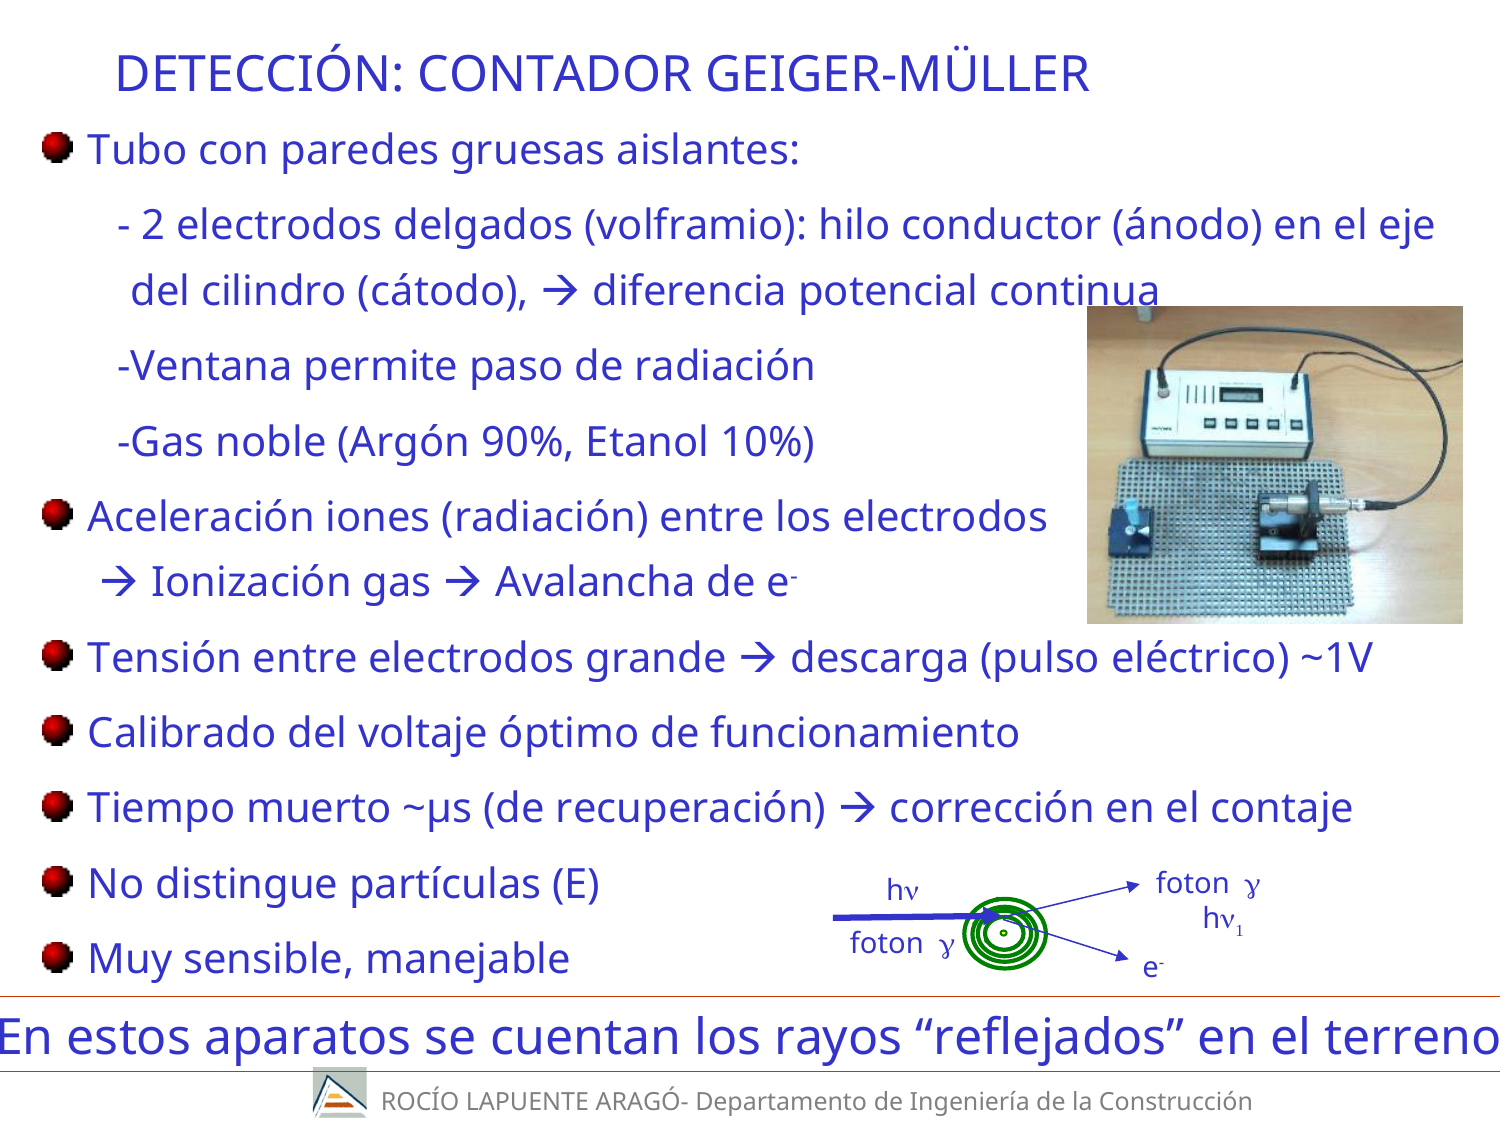

# DETECCIÓN: CONTADOR GEIGER-MÜLLER
Tubo con paredes gruesas aislantes:
- 2 electrodos delgados (volframio): hilo conductor (ánodo) en el eje
del cilindro (cátodo),  diferencia potencial continua
-Ventana permite paso de radiación
-Gas noble (Argón 90%, Etanol 10%)
Aceleración iones (radiación) entre los electrodos
  Ionización gas  Avalancha de e-
Tensión entre electrodos grande  descarga (pulso eléctrico) ~1V
Calibrado del voltaje óptimo de funcionamiento
Tiempo muerto ~μs (de recuperación)  corrección en el contaje
No distingue partículas (E)
Muy sensible, manejable
fotonh
h
foton
e-
En estos aparatos se cuentan los rayos “reflejados” en el terreno